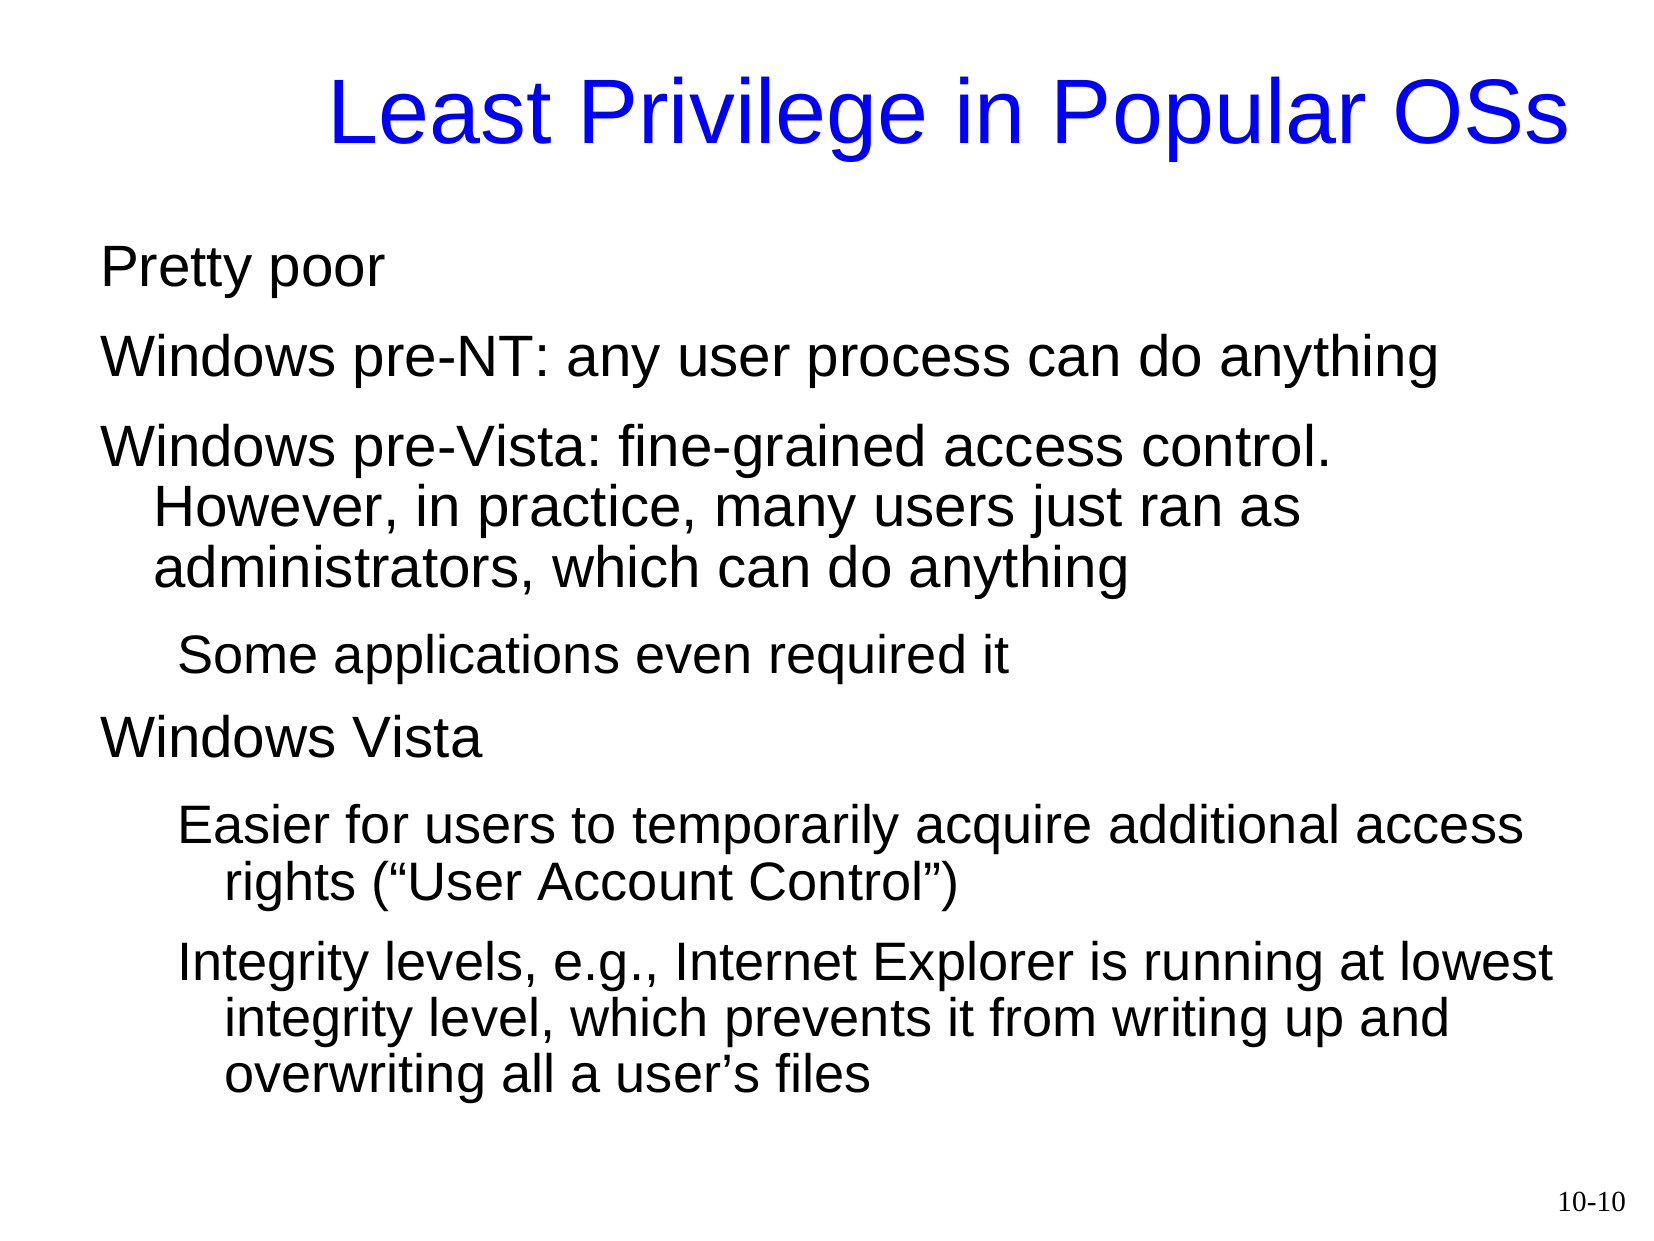

# Least Privilege in Popular OSs
Pretty poor
Windows pre-NT: any user process can do anything
Windows pre-Vista: fine-grained access control. However, in practice, many users just ran as administrators, which can do anything
Some applications even required it
Windows Vista
Easier for users to temporarily acquire additional access rights (“User Account Control”)
Integrity levels, e.g., Internet Explorer is running at lowest integrity level, which prevents it from writing up and overwriting all a user’s files